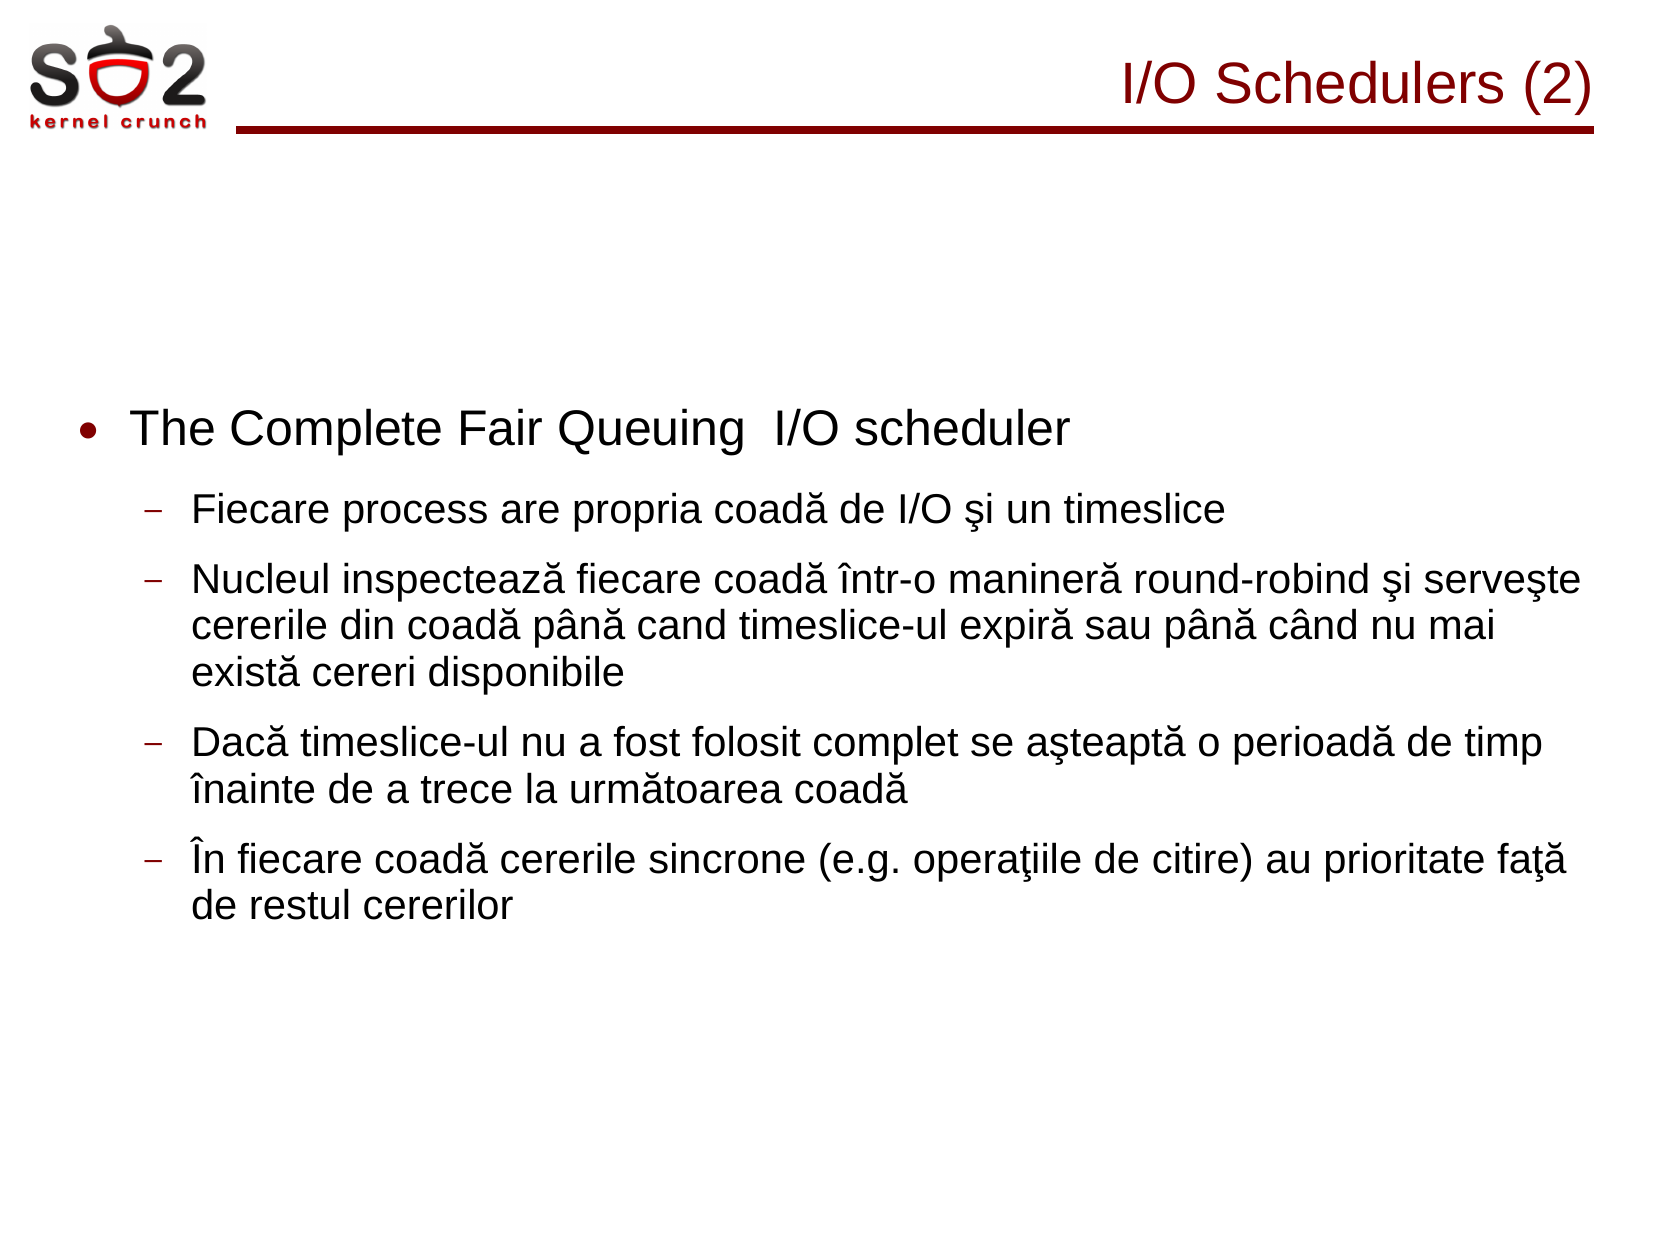

# I/O Schedulers (2)
The Complete Fair Queuing I/O scheduler
Fiecare process are propria coadă de I/O şi un timeslice
Nucleul inspectează fiecare coadă într-o manineră round-robind şi serveşte cererile din coadă până cand timeslice-ul expiră sau până când nu mai există cereri disponibile
Dacă timeslice-ul nu a fost folosit complet se aşteaptă o perioadă de timp înainte de a trece la următoarea coadă
În fiecare coadă cererile sincrone (e.g. operaţiile de citire) au prioritate faţă de restul cererilor